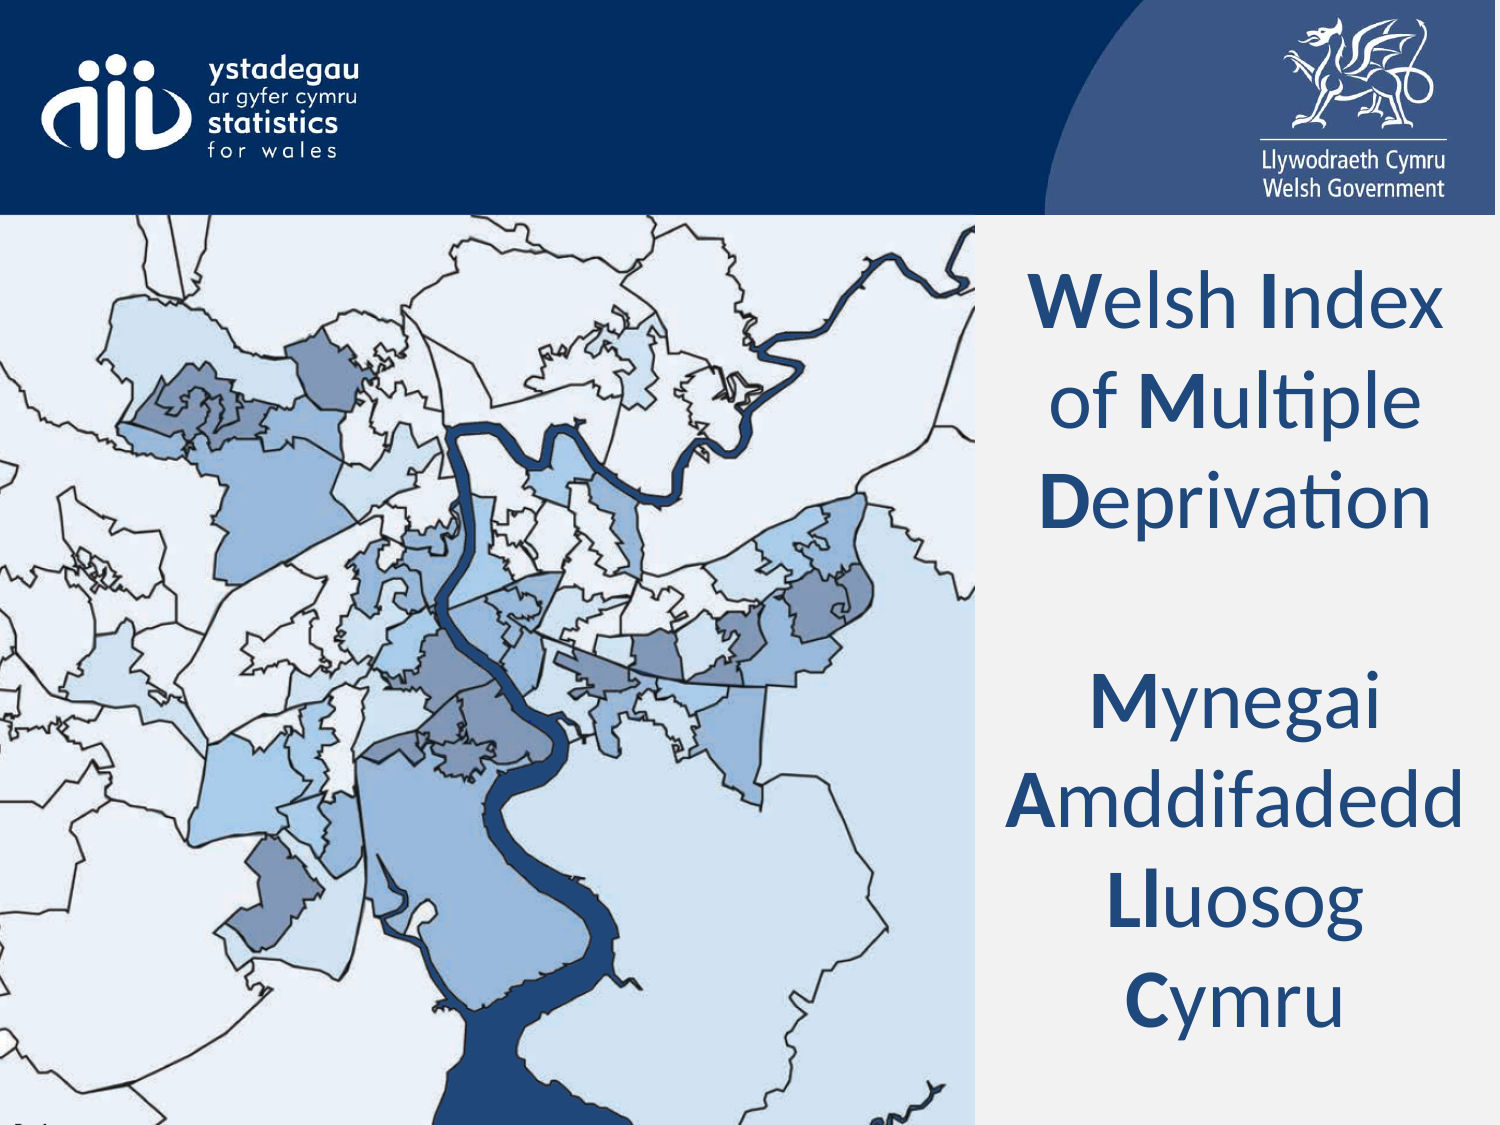

# Welsh Index of Multiple Deprivation
Mynegai Amddifadedd Lluosog Cymru